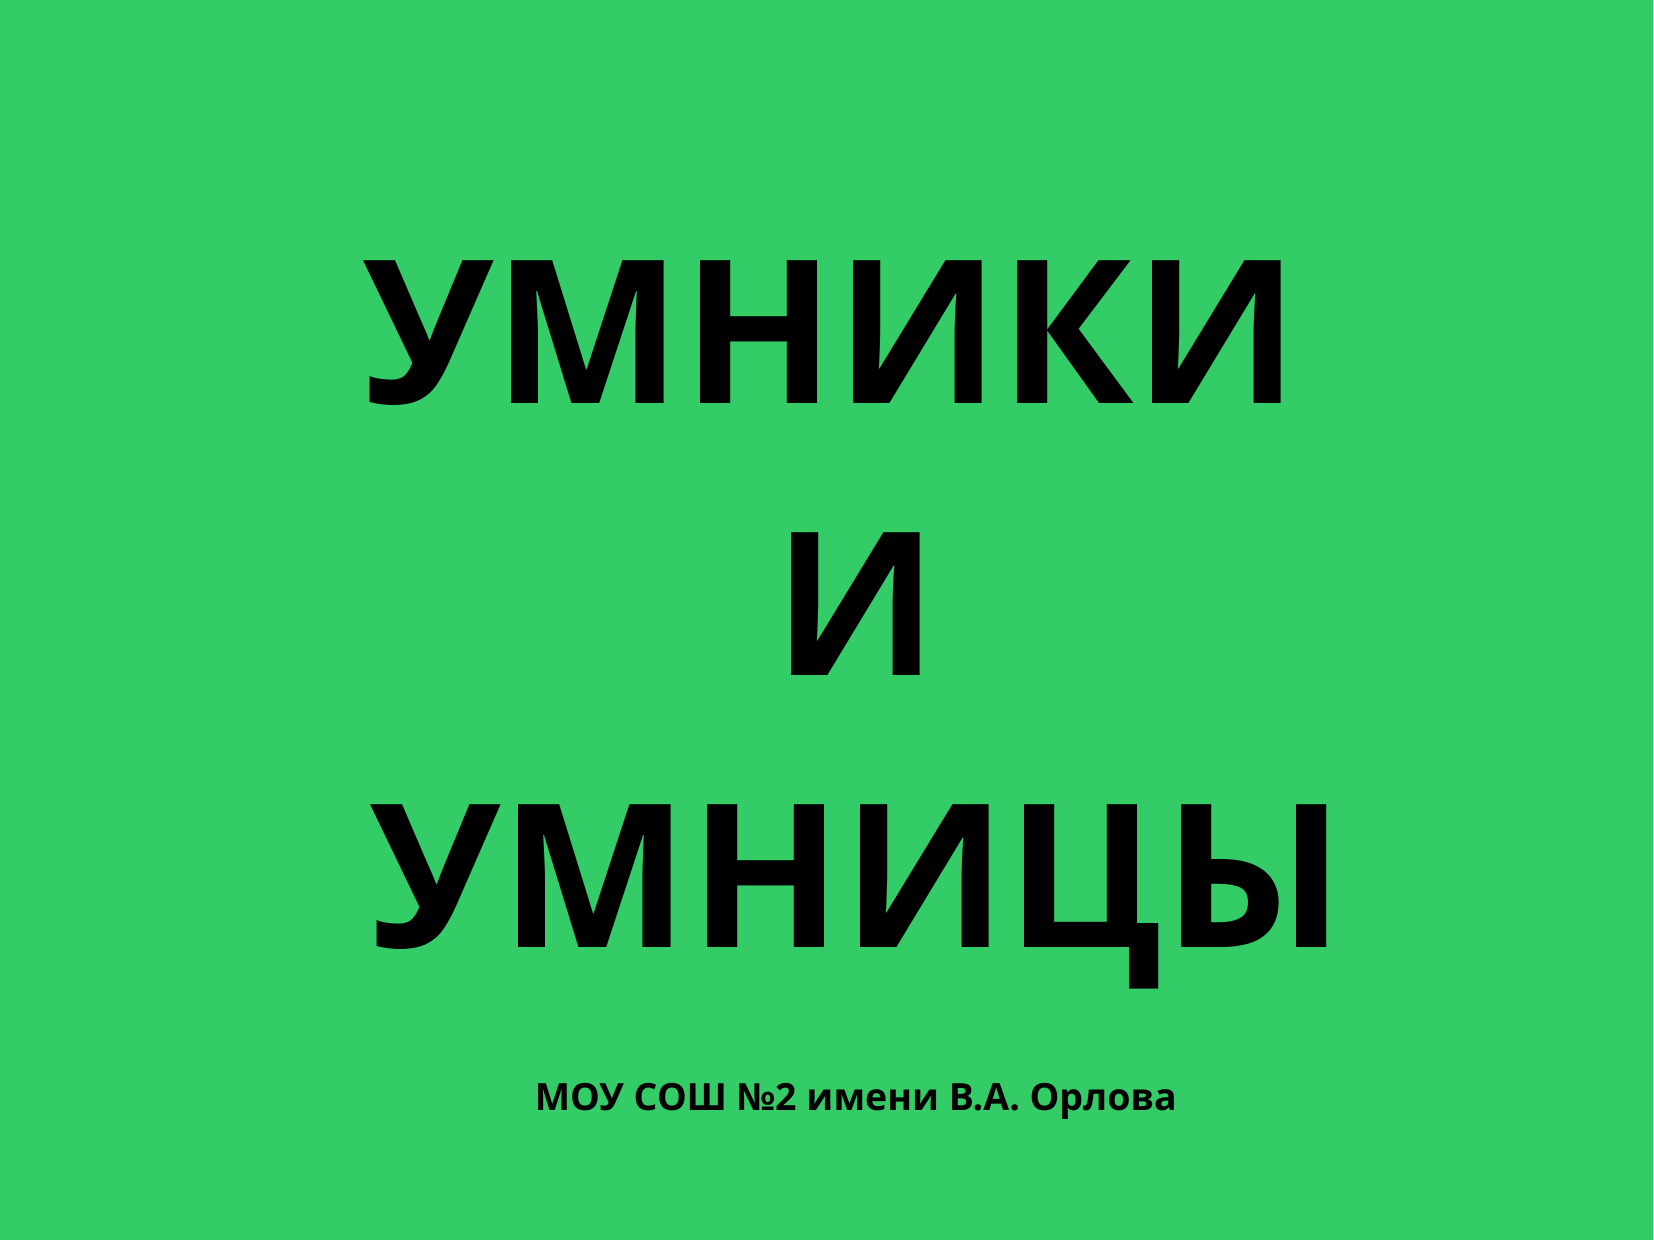

УМНИКИ
И
УМНИЦЫ
МОУ СОШ №2 имени В.А. Орлова